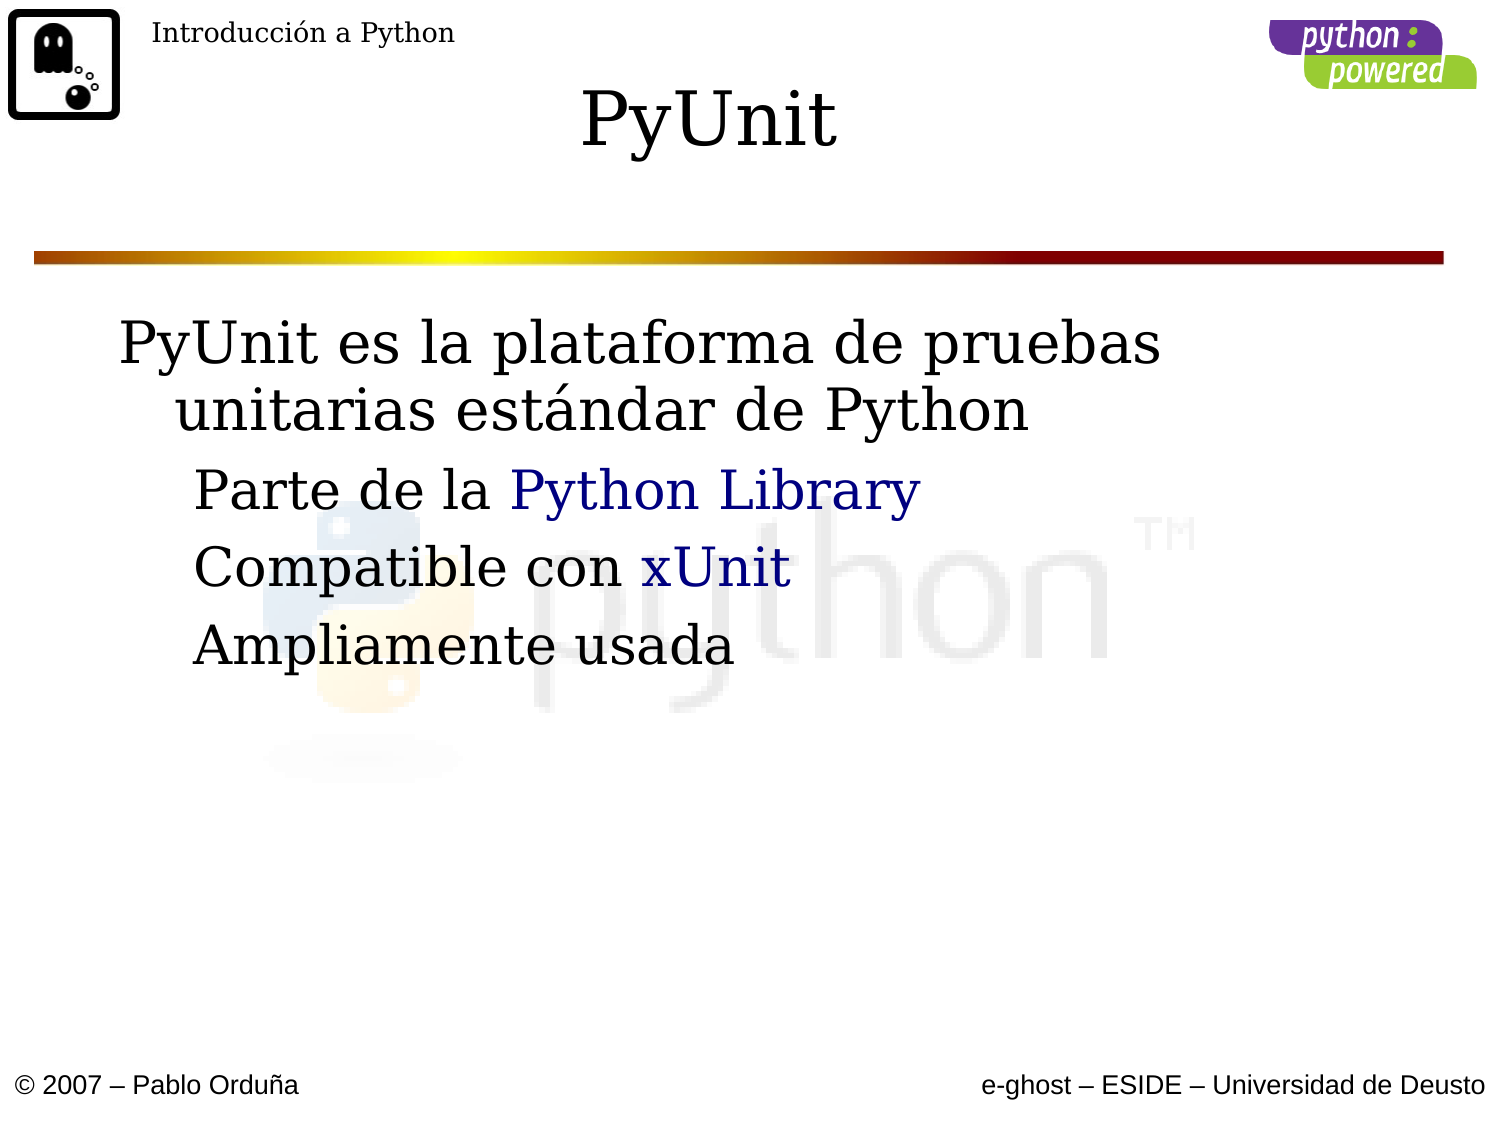

# PyUnit
PyUnit es la plataforma de pruebas unitarias estándar de Python
Parte de la Python Library
Compatible con xUnit
Ampliamente usada